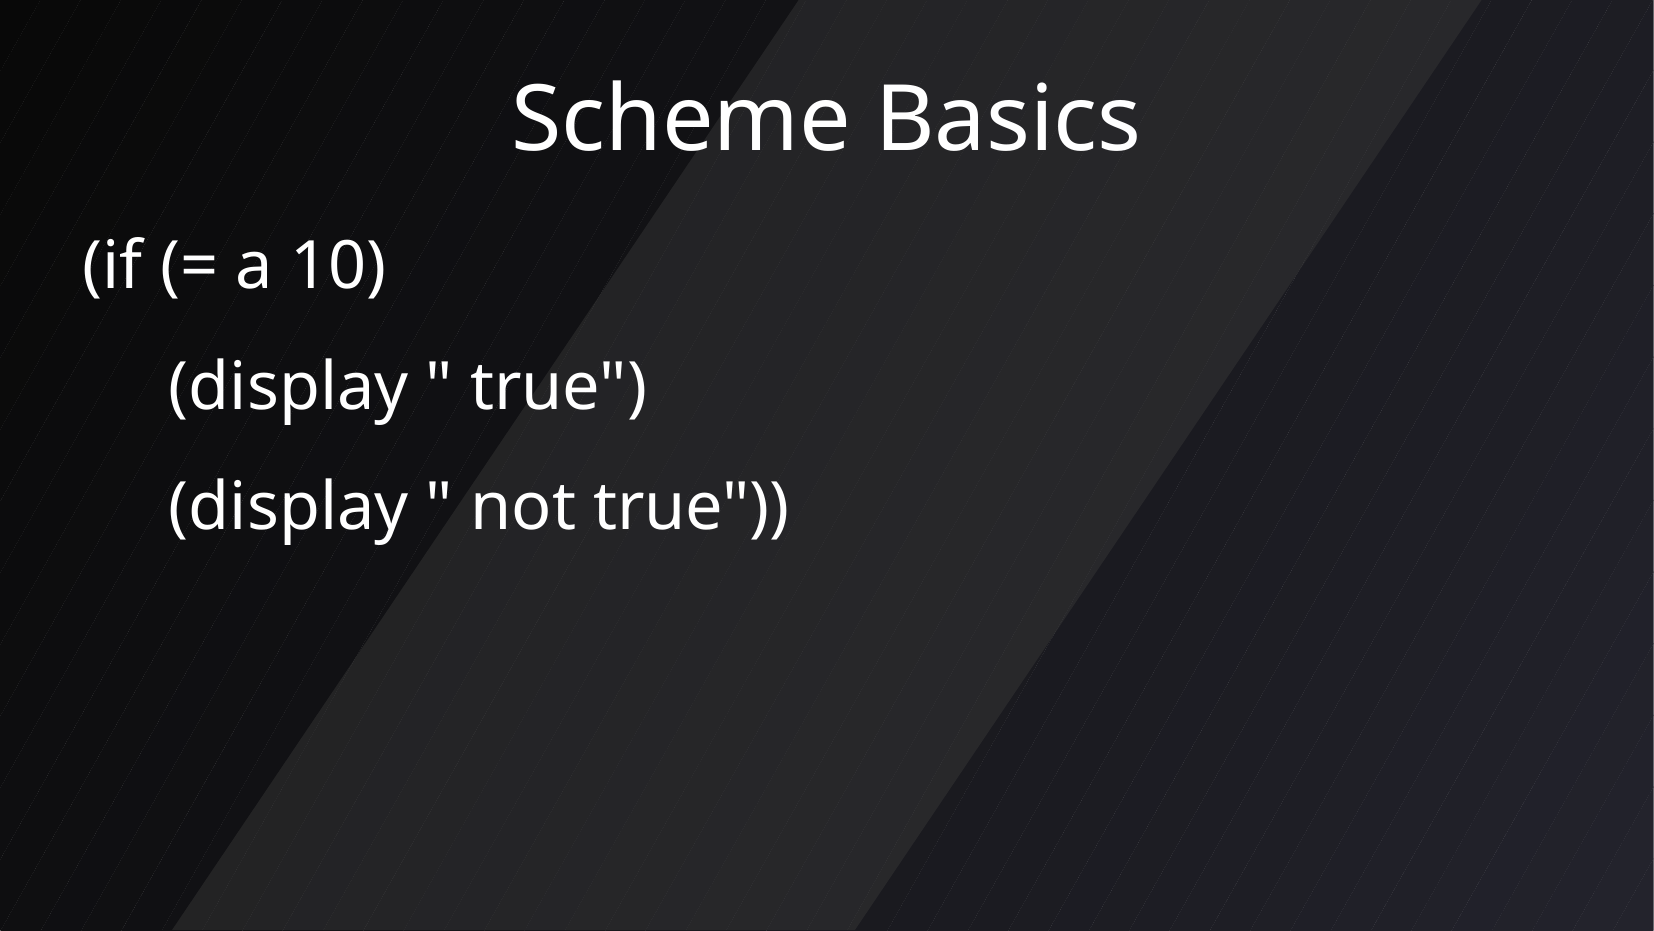

# Scheme Basics
(if (= a 10)
 (display " true")
 (display " not true"))